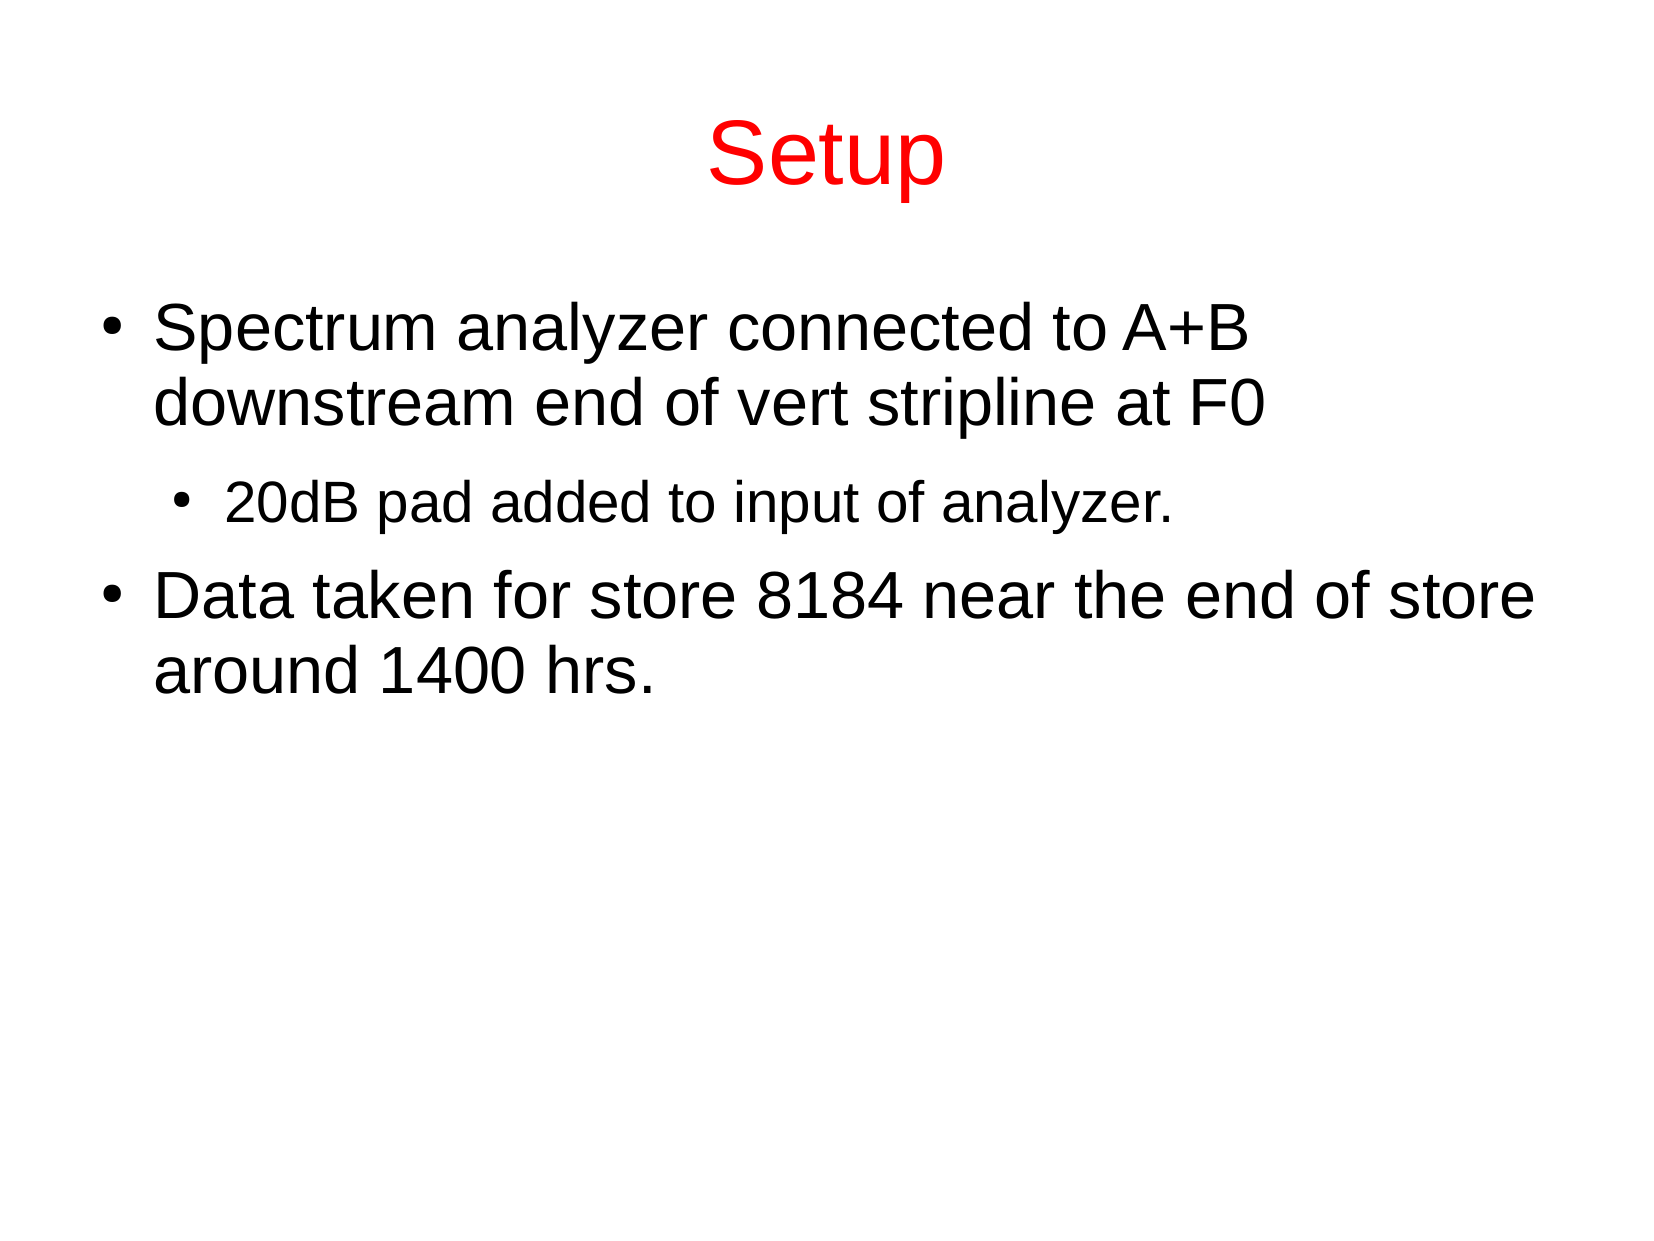

# Setup
Spectrum analyzer connected to A+B downstream end of vert stripline at F0
20dB pad added to input of analyzer.
Data taken for store 8184 near the end of store around 1400 hrs.